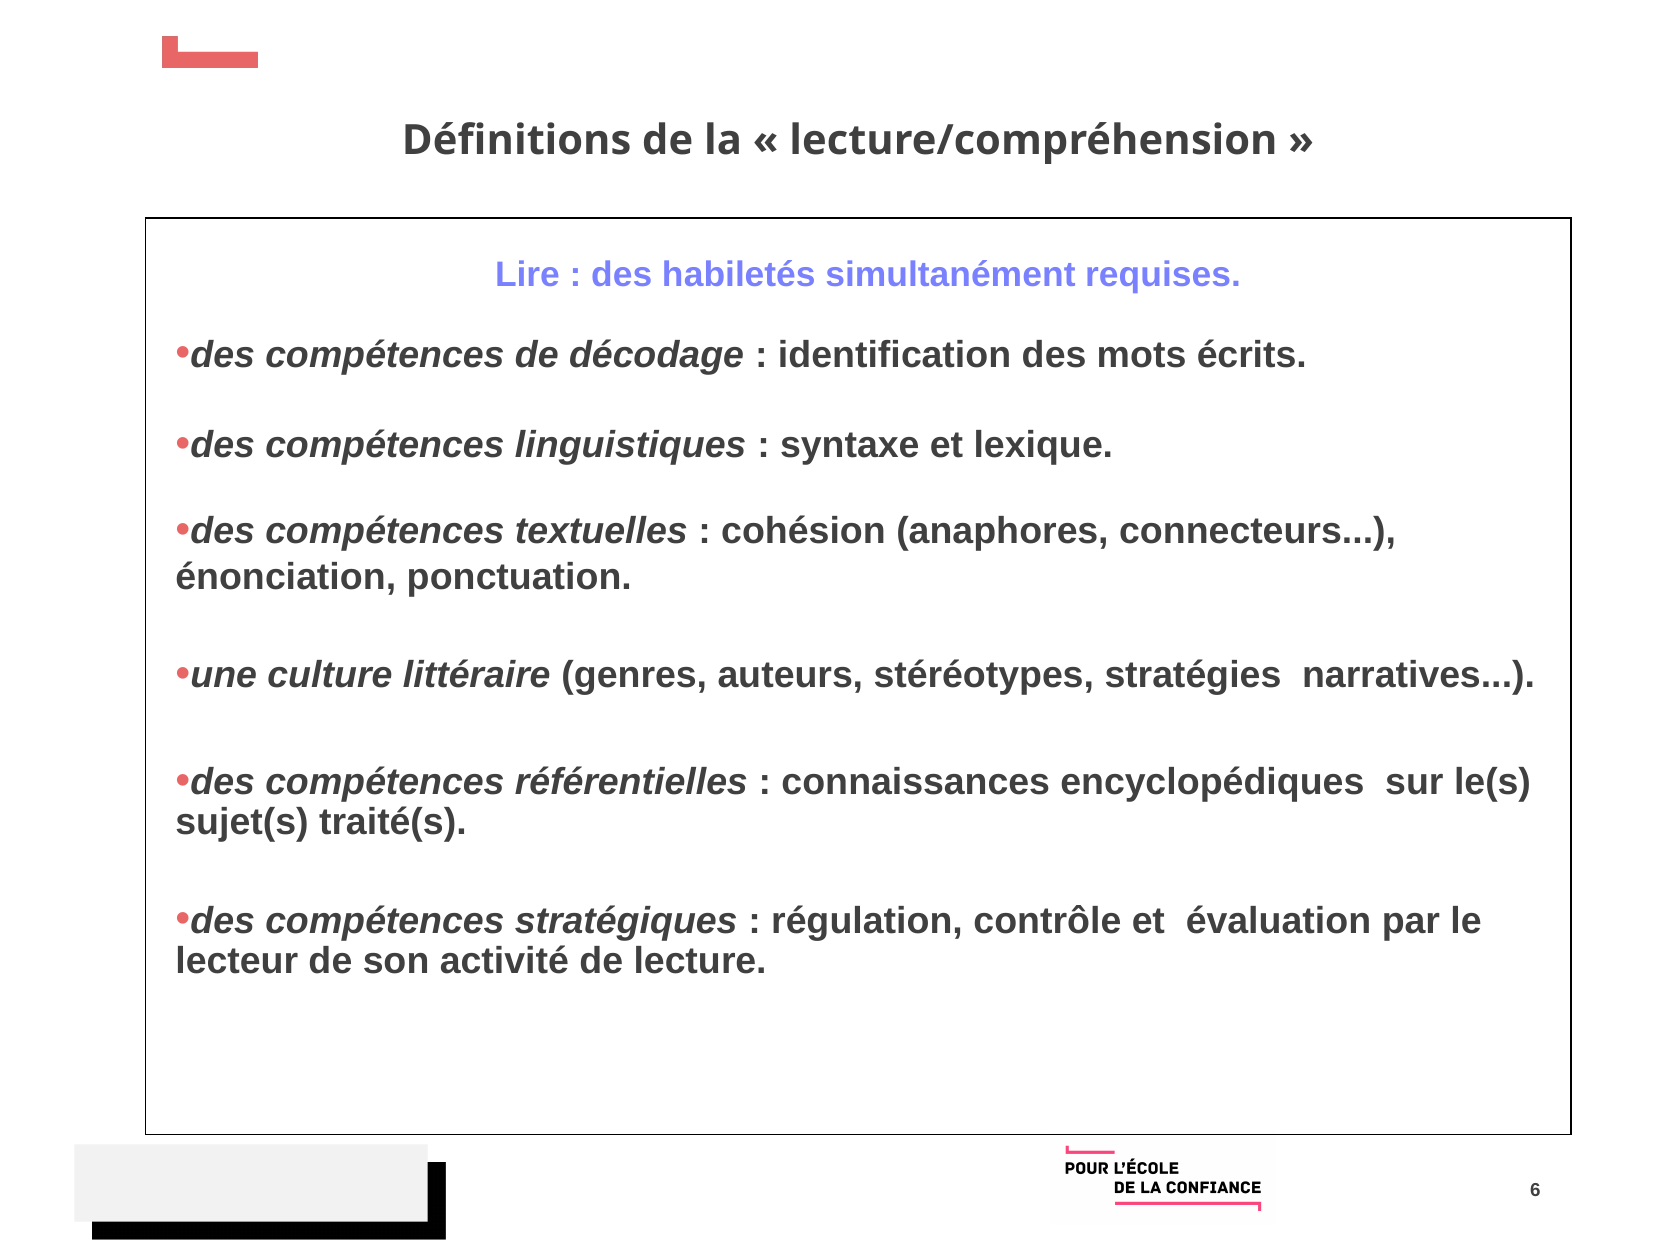

# Définitions de la « lecture/compréhension »
Lire : des habiletés simultanément requises.
des compétences de décodage : identification des mots écrits.
des compétences linguistiques : syntaxe et lexique.
des compétences textuelles : cohésion (anaphores, connecteurs...), énonciation, ponctuation.
une culture littéraire (genres, auteurs, stéréotypes, stratégies narratives...).
des compétences référentielles : connaissances encyclopédiques sur le(s) sujet(s) traité(s).
des compétences stratégiques : régulation, contrôle et évaluation par le lecteur de son activité de lecture.